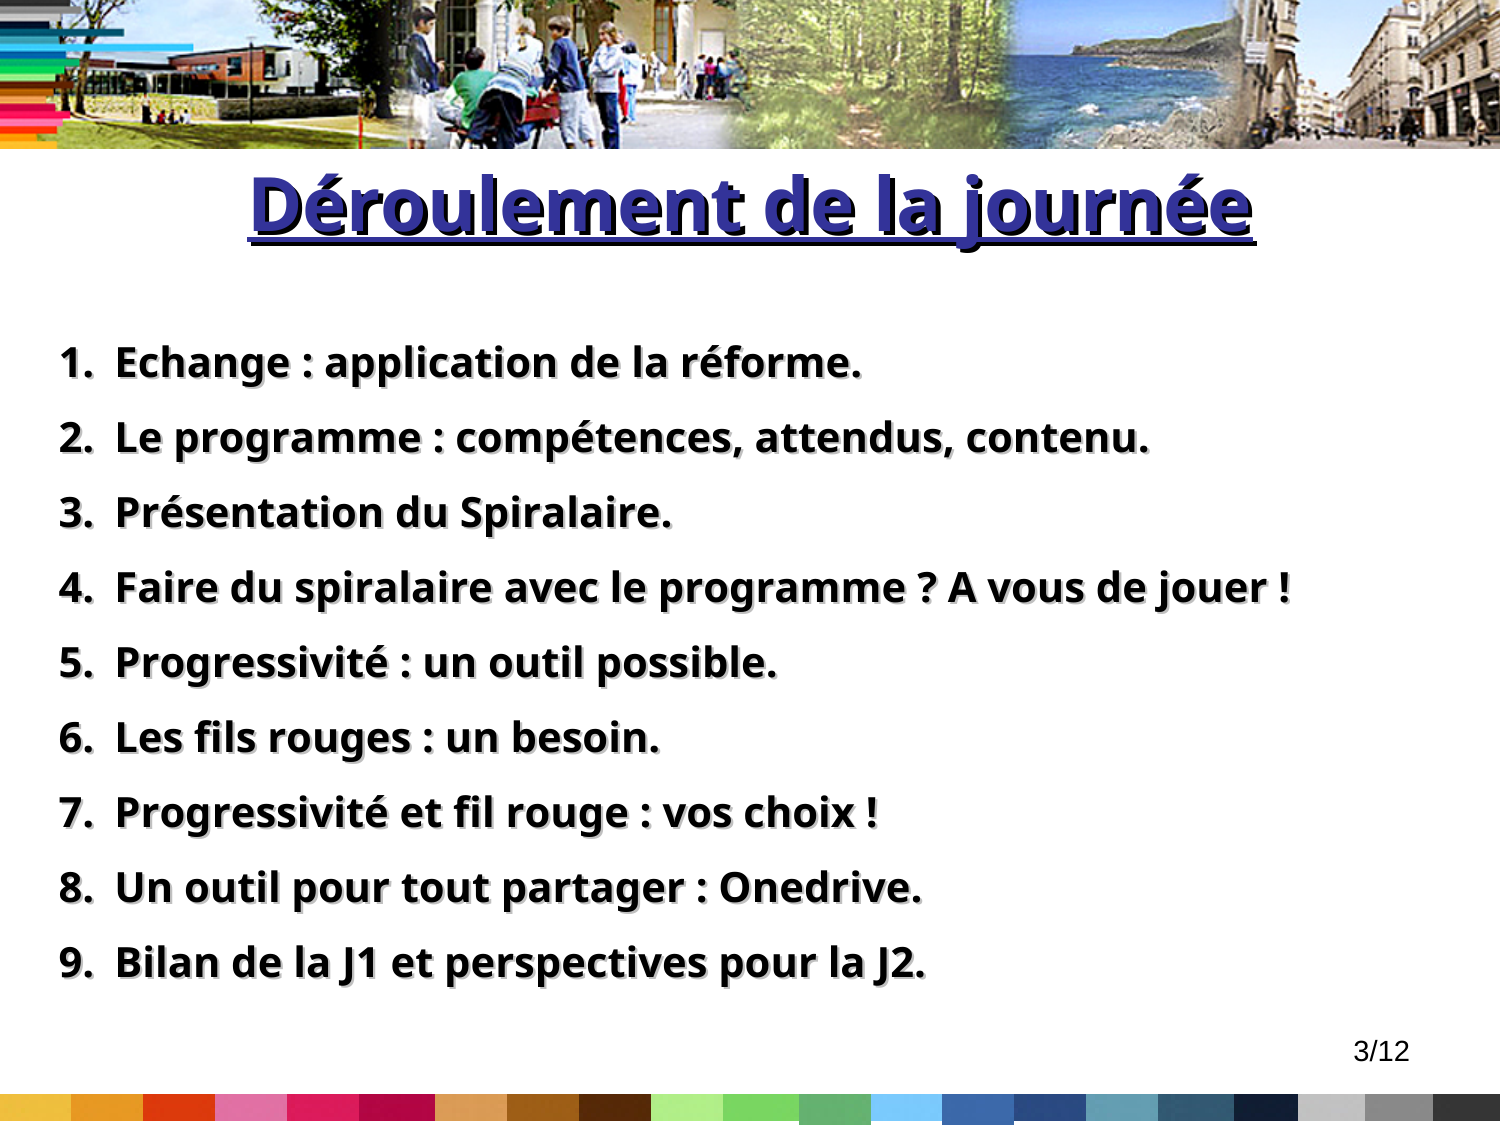

Déroulement de la journée
 Echange : application de la réforme.
 Le programme : compétences, attendus, contenu.
 Présentation du Spiralaire.
 Faire du spiralaire avec le programme ? A vous de jouer !
 Progressivité : un outil possible.
 Les fils rouges : un besoin.
 Progressivité et fil rouge : vos choix !
 Un outil pour tout partager : Onedrive.
 Bilan de la J1 et perspectives pour la J2.